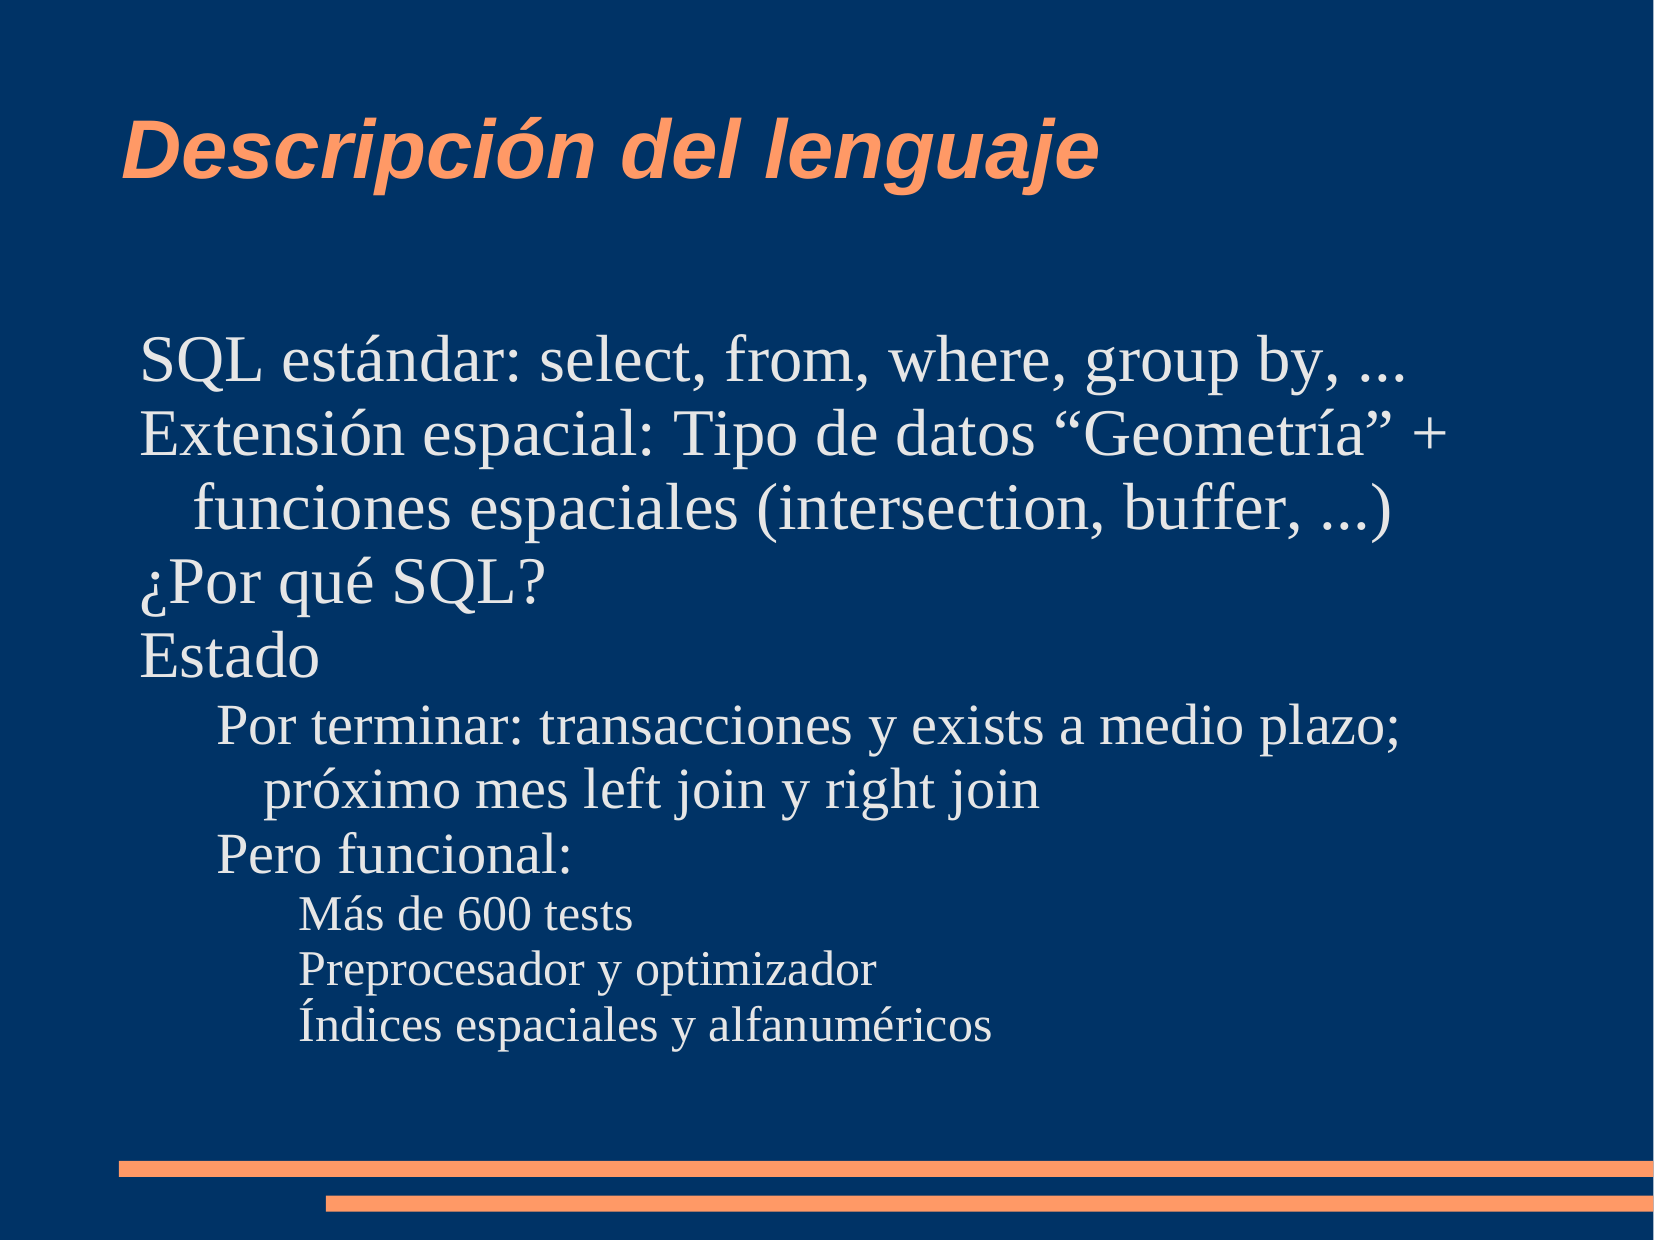

# Descripción del lenguaje
SQL estándar: select, from, where, group by, ...
Extensión espacial: Tipo de datos “Geometría” + funciones espaciales (intersection, buffer, ...)
¿Por qué SQL?
Estado
Por terminar: transacciones y exists a medio plazo; próximo mes left join y right join
Pero funcional:
Más de 600 tests
Preprocesador y optimizador
Índices espaciales y alfanuméricos